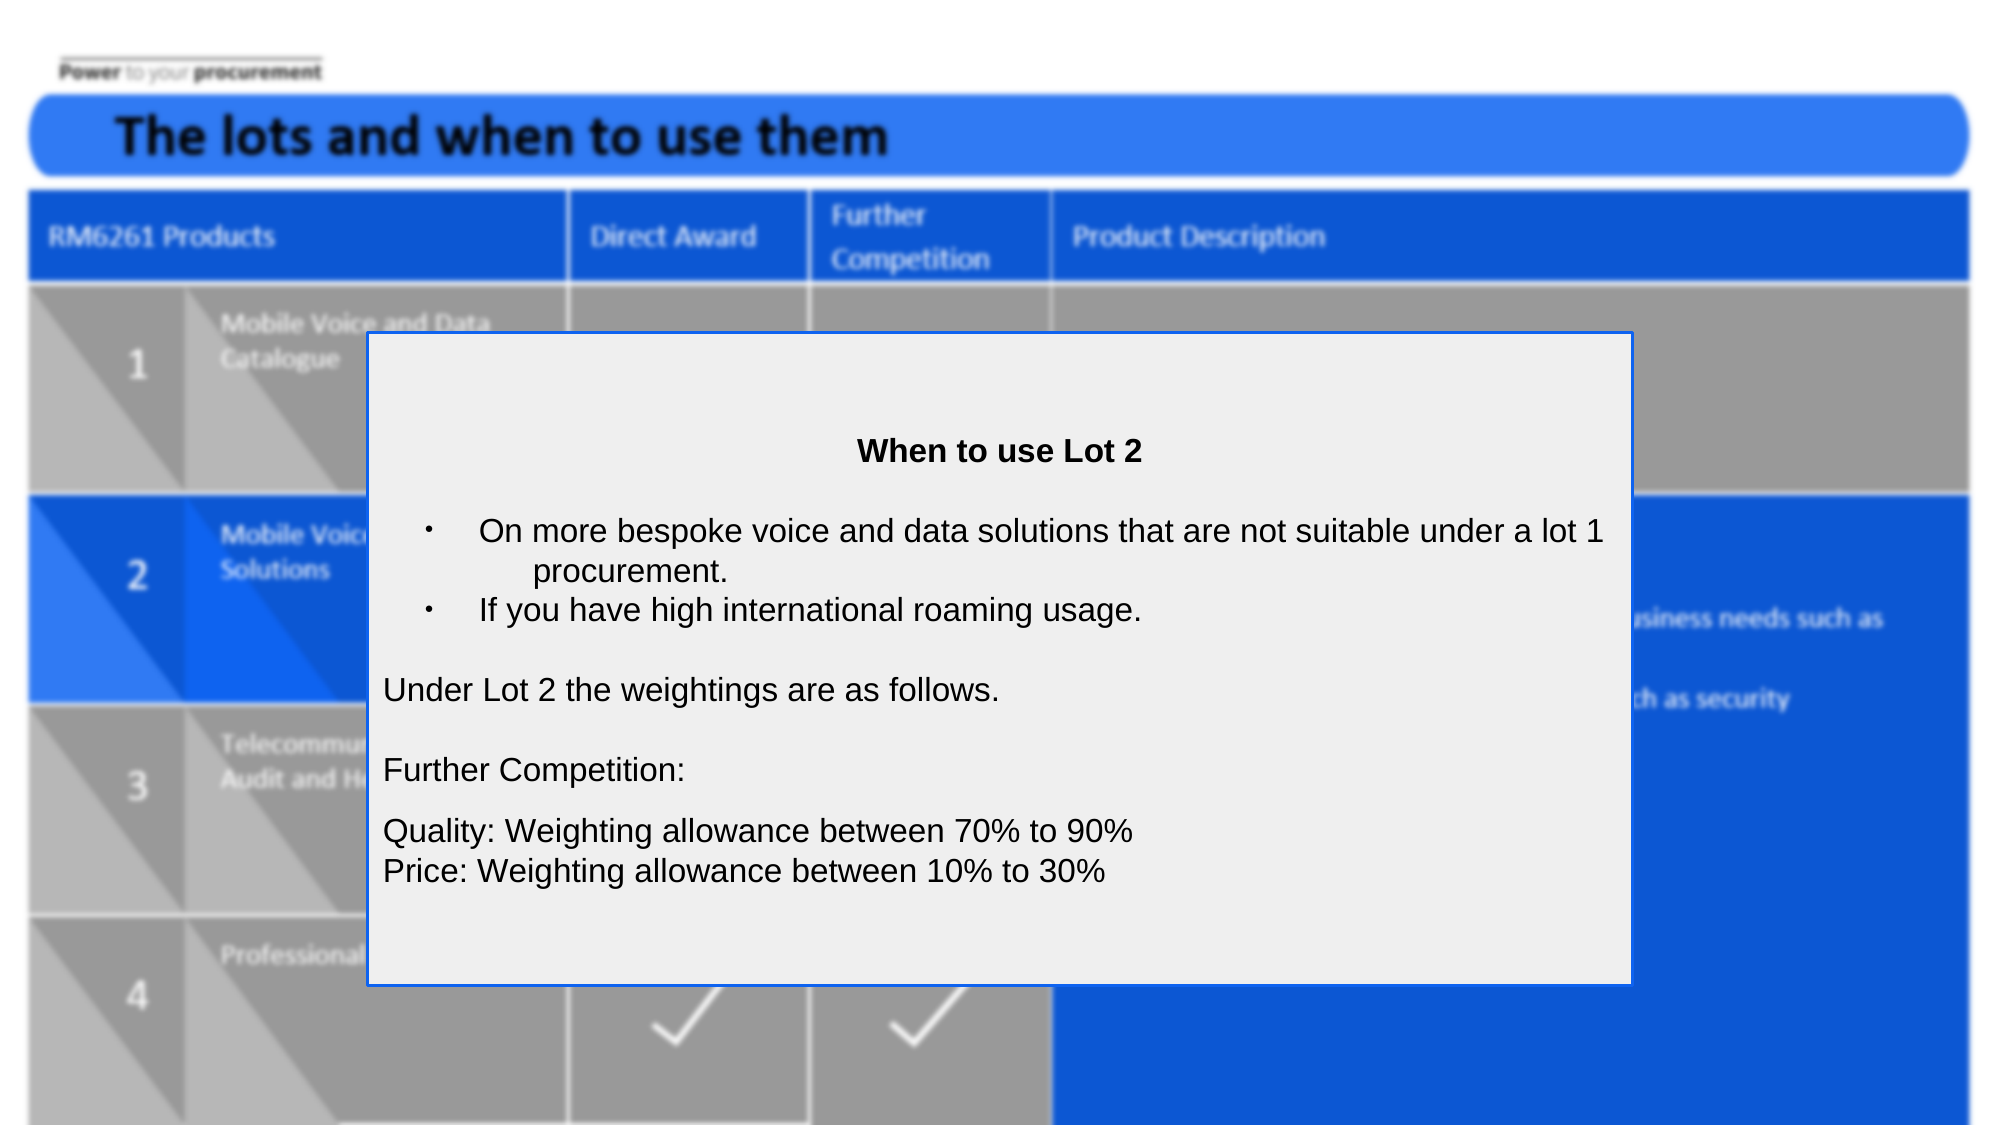

#
When to use Lot 2
On more bespoke voice and data solutions that are not suitable under a lot 1 procurement.
If you have high international roaming usage.
Under Lot 2 the weightings are as follows.
Further Competition:
Quality: Weighting allowance between 70% to 90%
Price: Weighting allowance between 10% to 30%